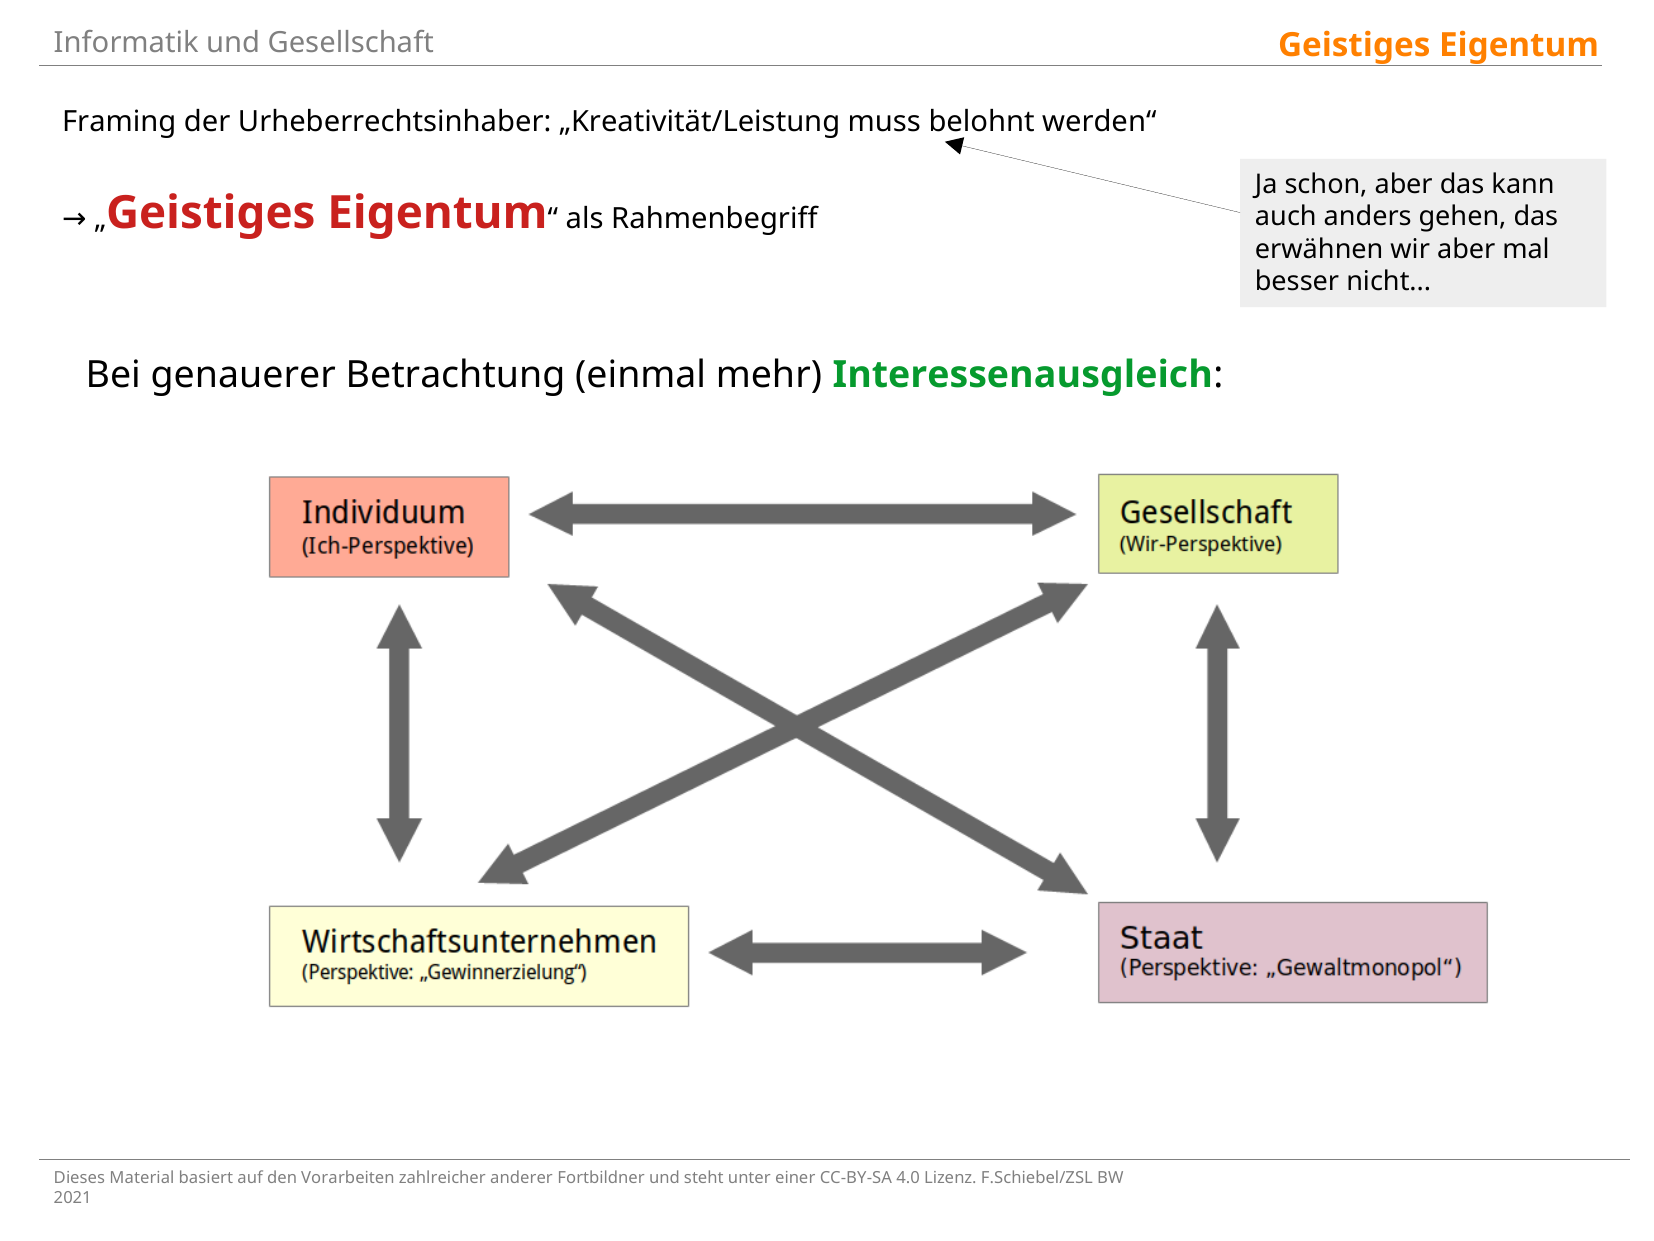

Informatik und Gesellschaft
Geistiges Eigentum
Framing der Urheberrechtsinhaber: „Kreativität/Leistung muss belohnt werden“
→ „Geistiges Eigentum“ als Rahmenbegriff
Ja schon, aber das kann auch anders gehen, das erwähnen wir aber mal besser nicht...
Bei genauerer Betrachtung (einmal mehr) Interessenausgleich: